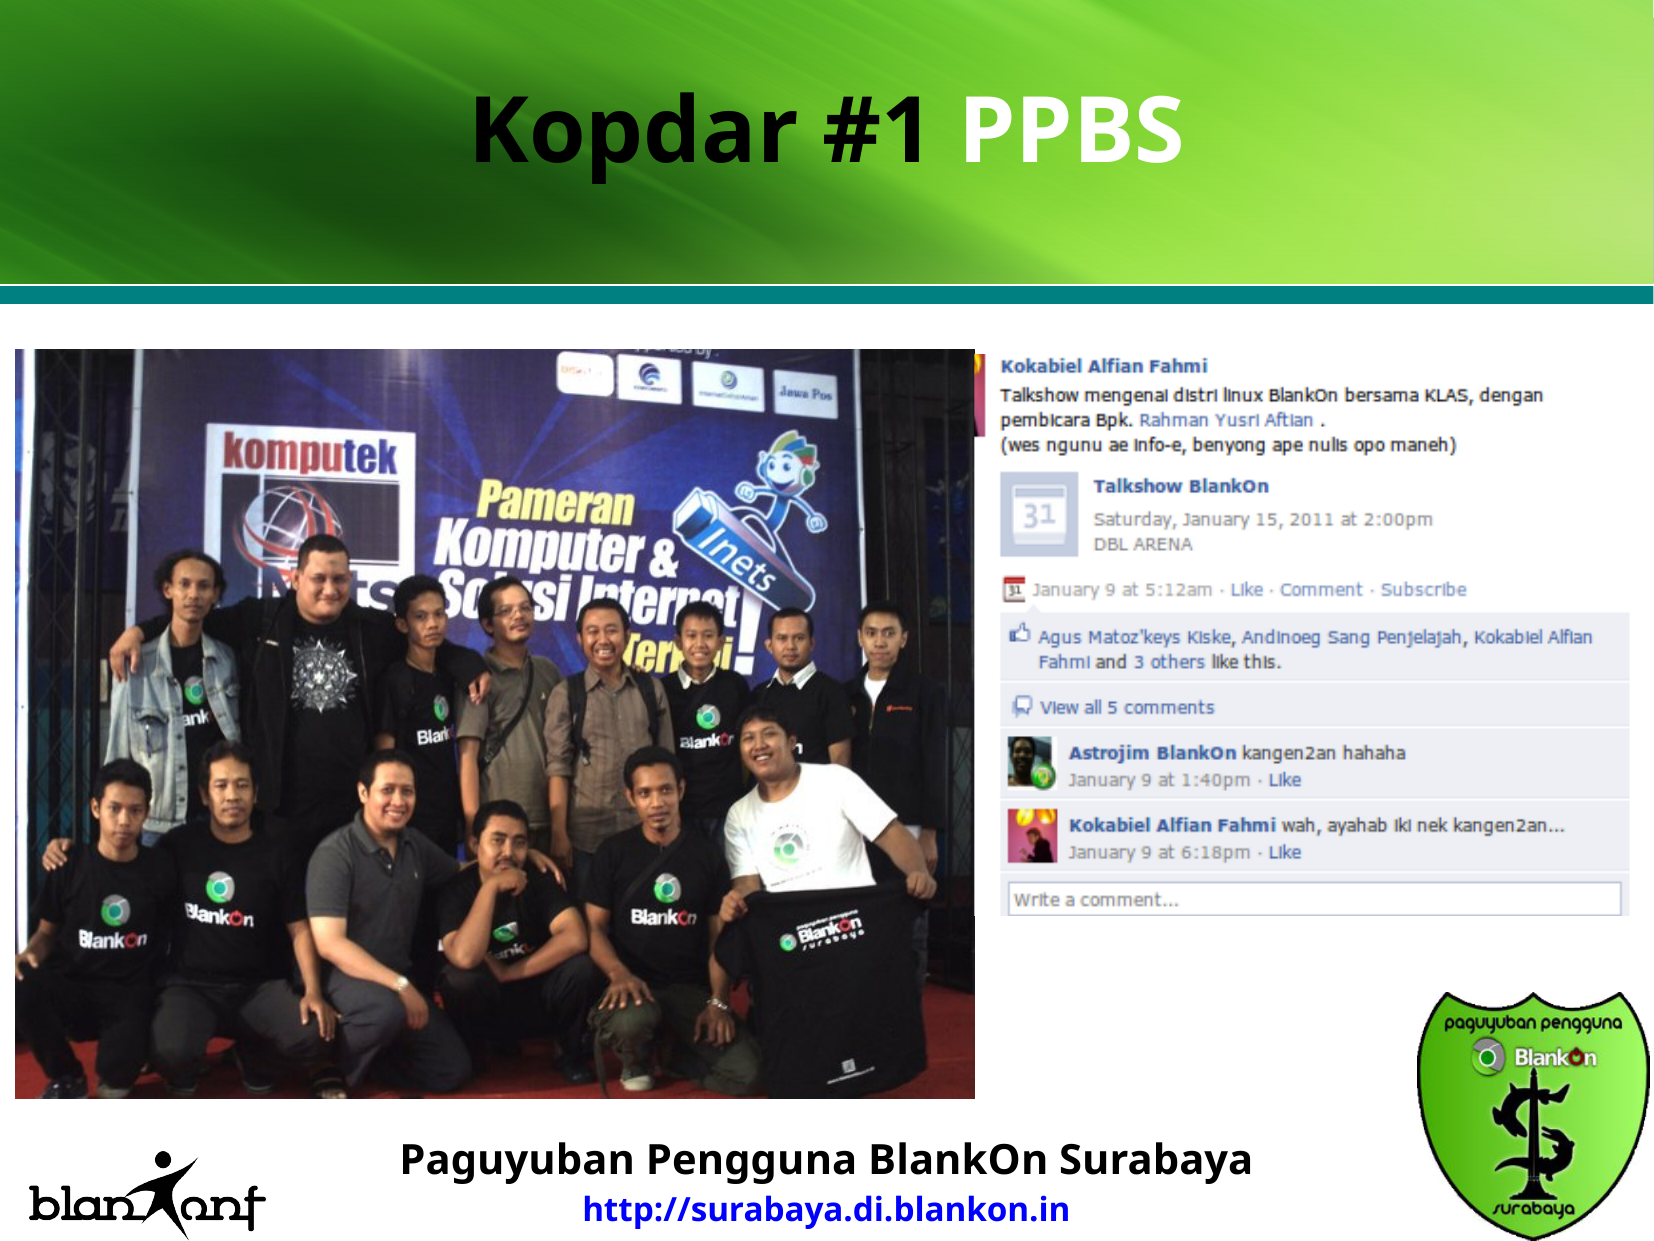

Kopdar #1 PPBS
Kopdar#1 PPBS
#
Paguyuban Pengguna BlankOn Surabaya
http://surabaya.di.blankon.in